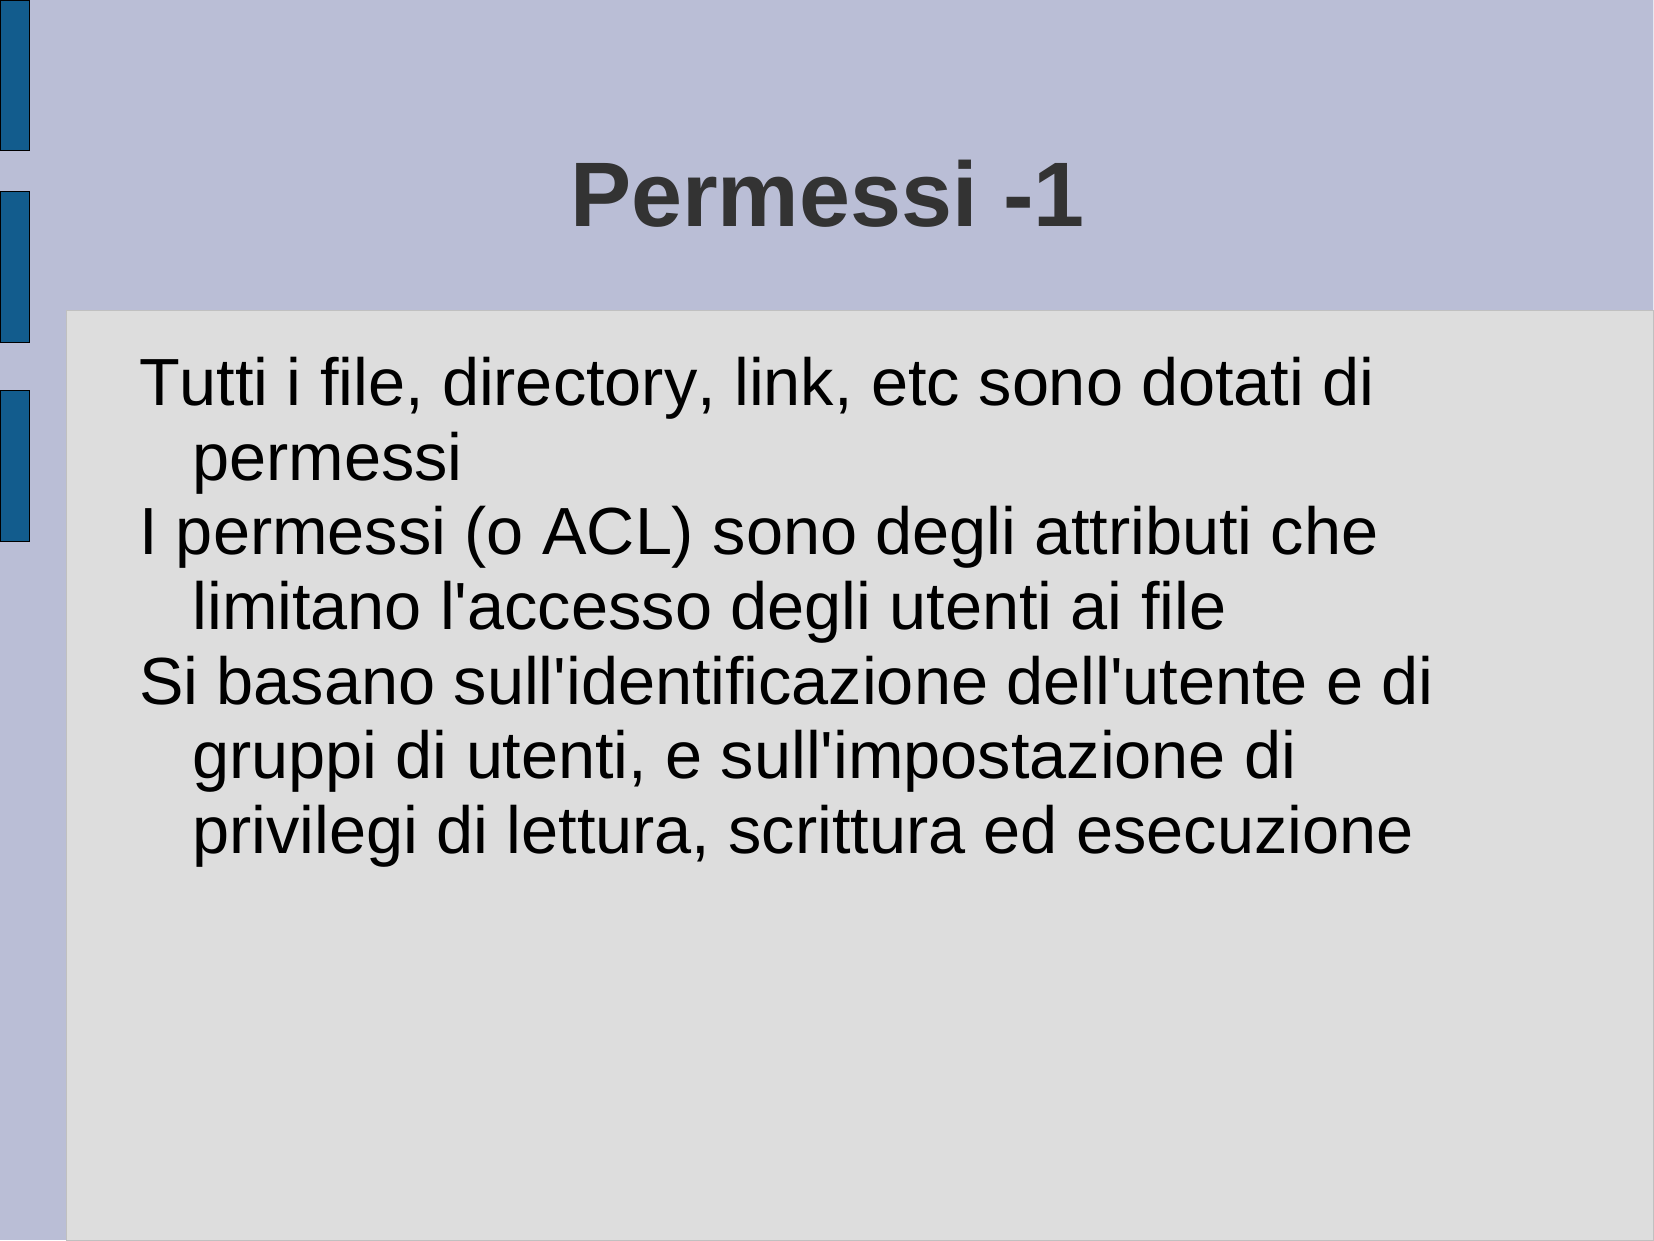

# Permessi -1
Tutti i file, directory, link, etc sono dotati di permessi
I permessi (o ACL) sono degli attributi che limitano l'accesso degli utenti ai file
Si basano sull'identificazione dell'utente e di gruppi di utenti, e sull'impostazione di privilegi di lettura, scrittura ed esecuzione